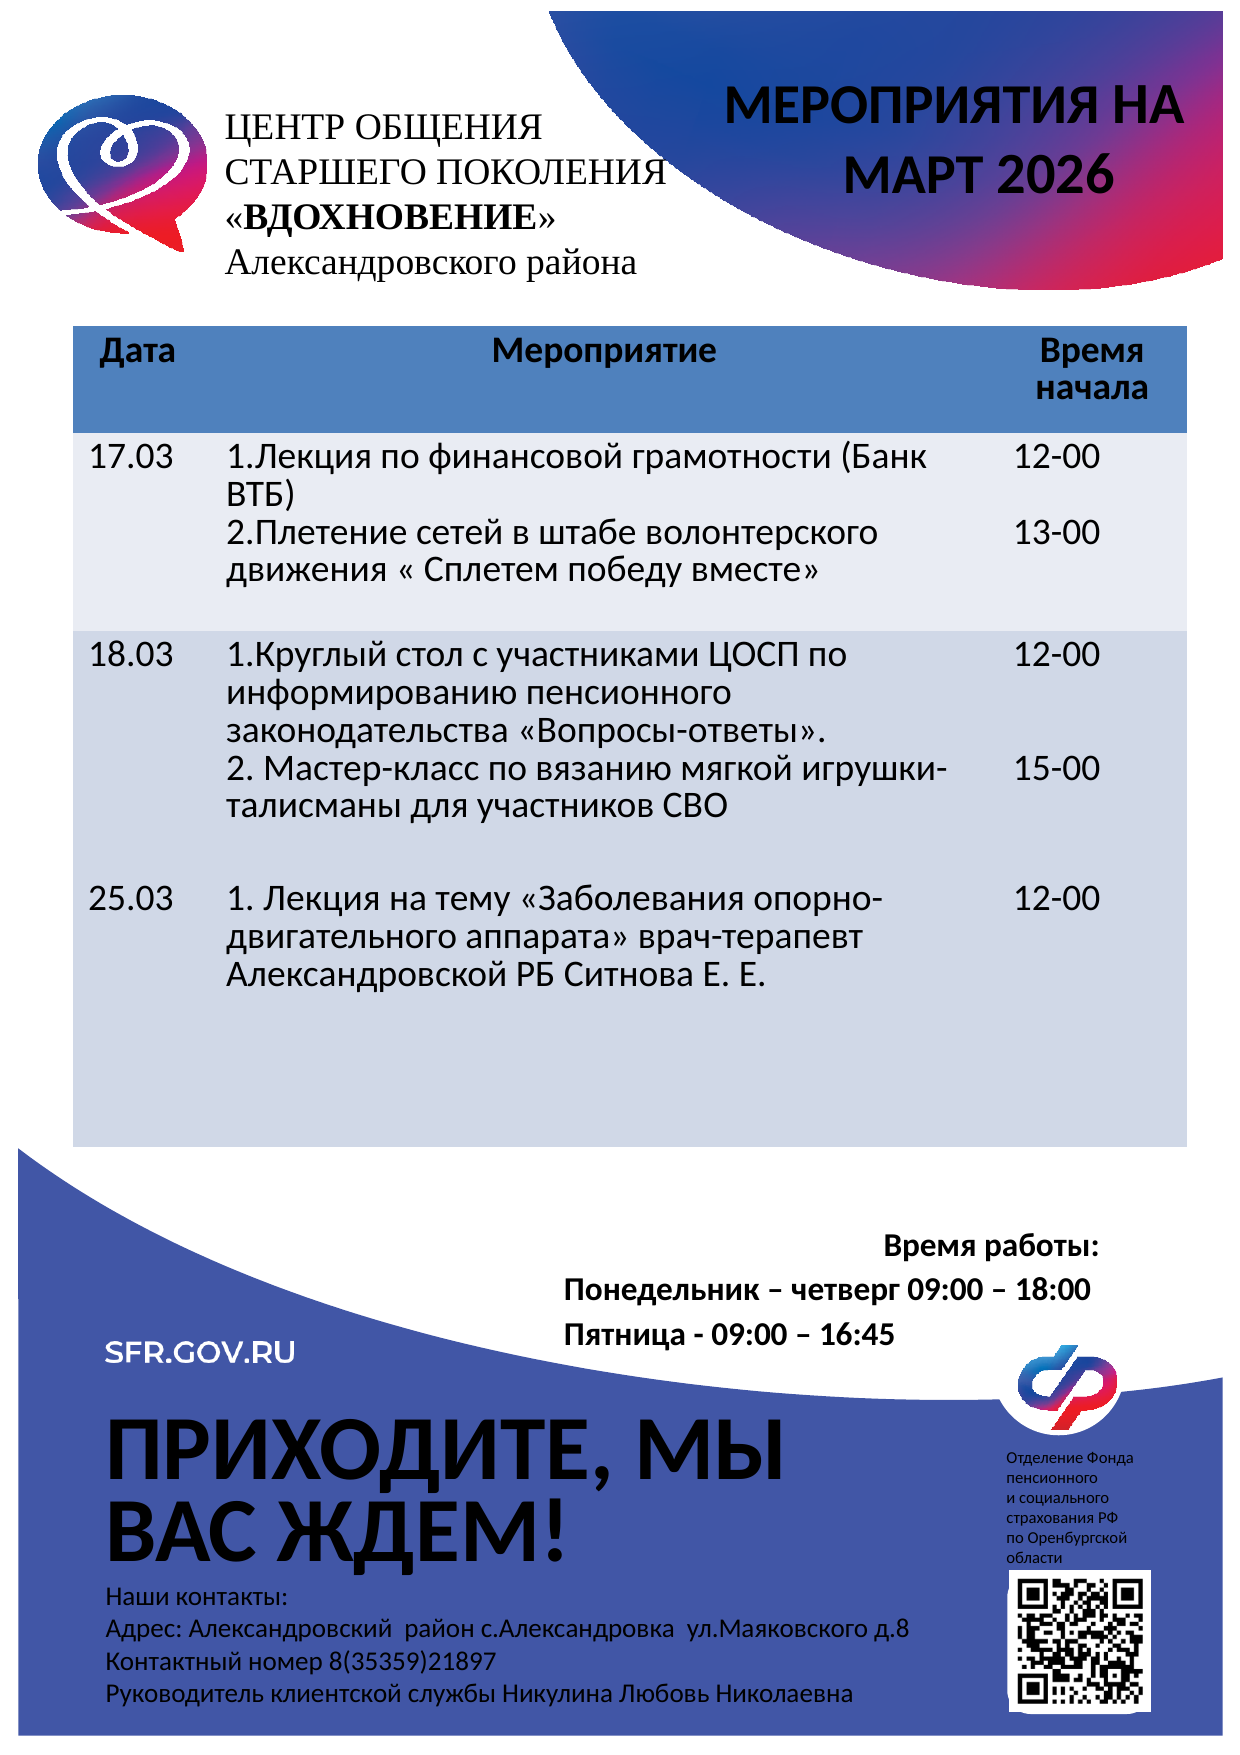

МЕРОПРИЯТИЯ НА МАРТ 2026
ЦЕНТР ОБЩЕНИЯ СТАРШЕГО ПОКОЛЕНИЯ «ВДОХНОВЕНИЕ» Александровского района
| Дата | Мероприятие | Время начала |
| --- | --- | --- |
| 17.03 | 1.Лекция по финансовой грамотности (Банк ВТБ) 2.Плетение сетей в штабе волонтерского движения « Сплетем победу вместе» | 12-00 13-00 |
| 18.03 | 1.Круглый стол с участниками ЦОСП по информированию пенсионного законодательства «Вопросы-ответы». 2. Мастер-класс по вязанию мягкой игрушки-талисманы для участников СВО | 12-00 15-00 |
| 25.03 | 1. Лекция на тему «Заболевания опорно-двигательного аппарата» врач-терапевт Александровской РБ Ситнова Е. Е. | 12-00 |
Время работы: Понедельник – четверг 09:00 – 18:00 Пятница - 09:00 – 16:45
ПРИХОДИТЕ, МЫ ВАС ЖДЕМ!
Наши контакты:
Адрес: Александровский район с.Александровка ул.Маяковского д.8
Контактный номер 8(35359)21897
Руководитель клиентской службы Никулина Любовь Николаевна
Отделение Фонда пенсионного
и социального страхования РФ
по Оренбургской области